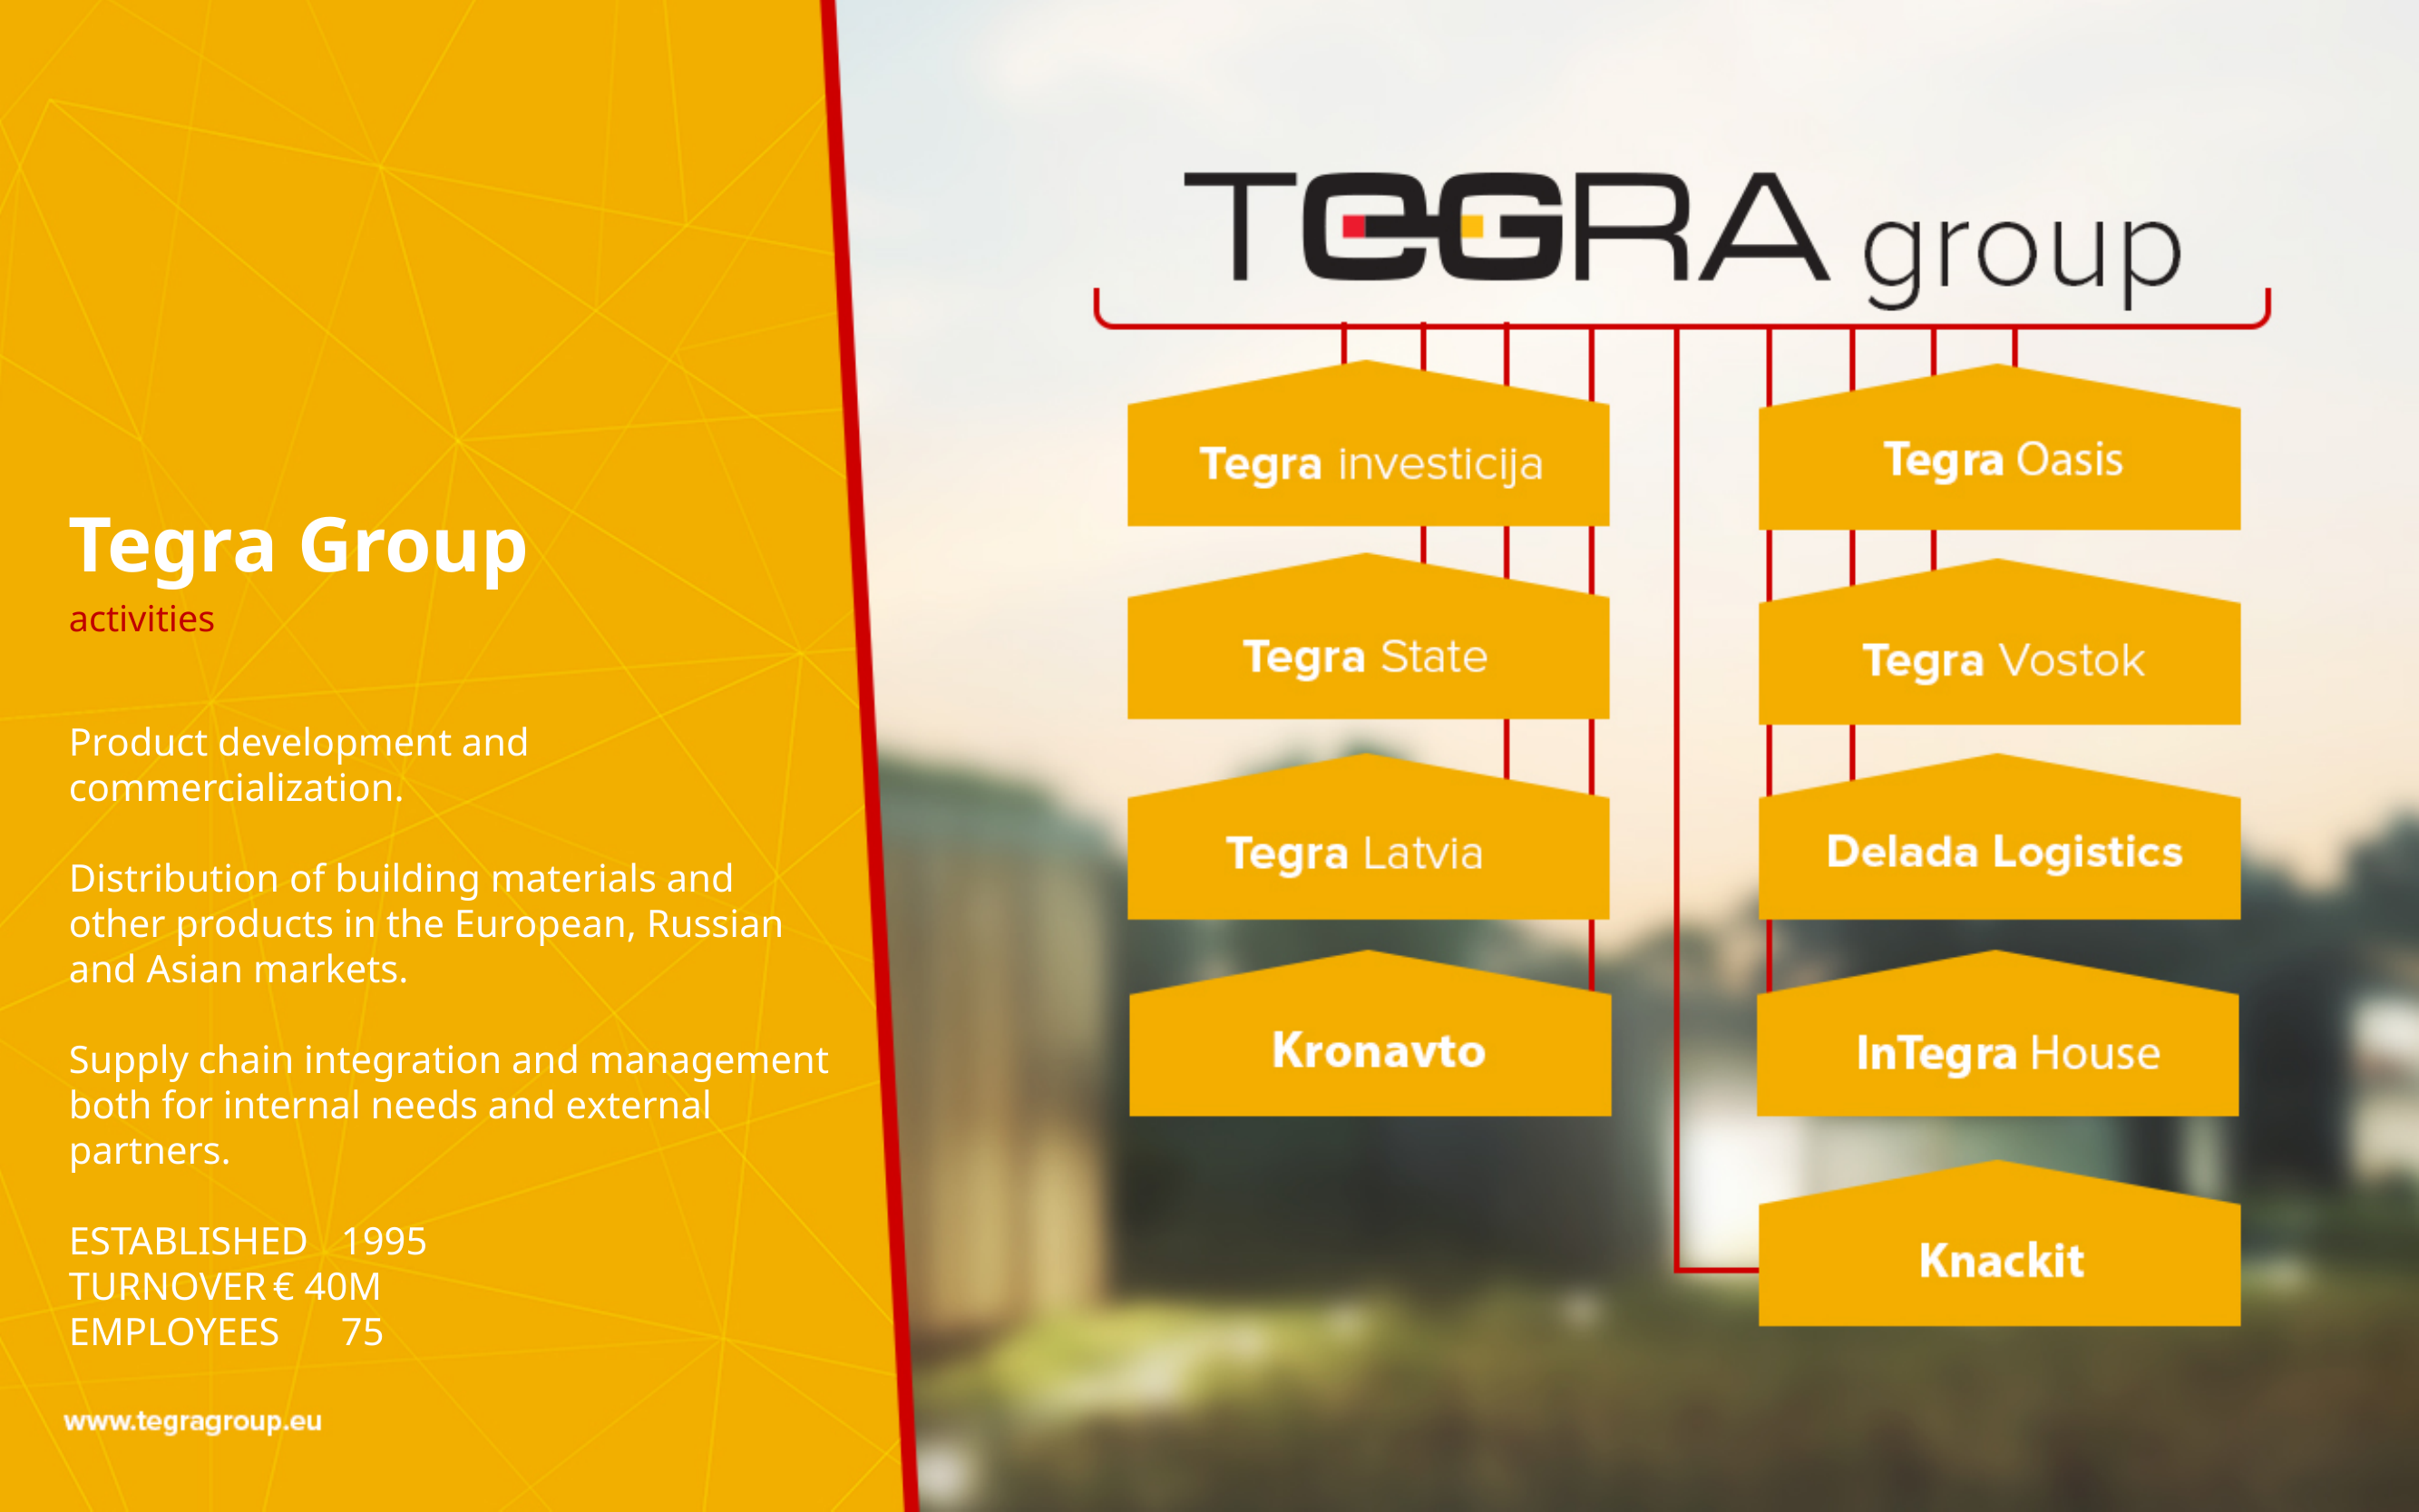

Tegra Group
activities
Product development and commercialization.
Distribution of building materials and other products in the European, Russian and Asian markets.
Supply chain integration and management both for internal needs and external partners.
ESTABLISHED	1995
TURNOVER	€ 40M
EMPLOYEES	75